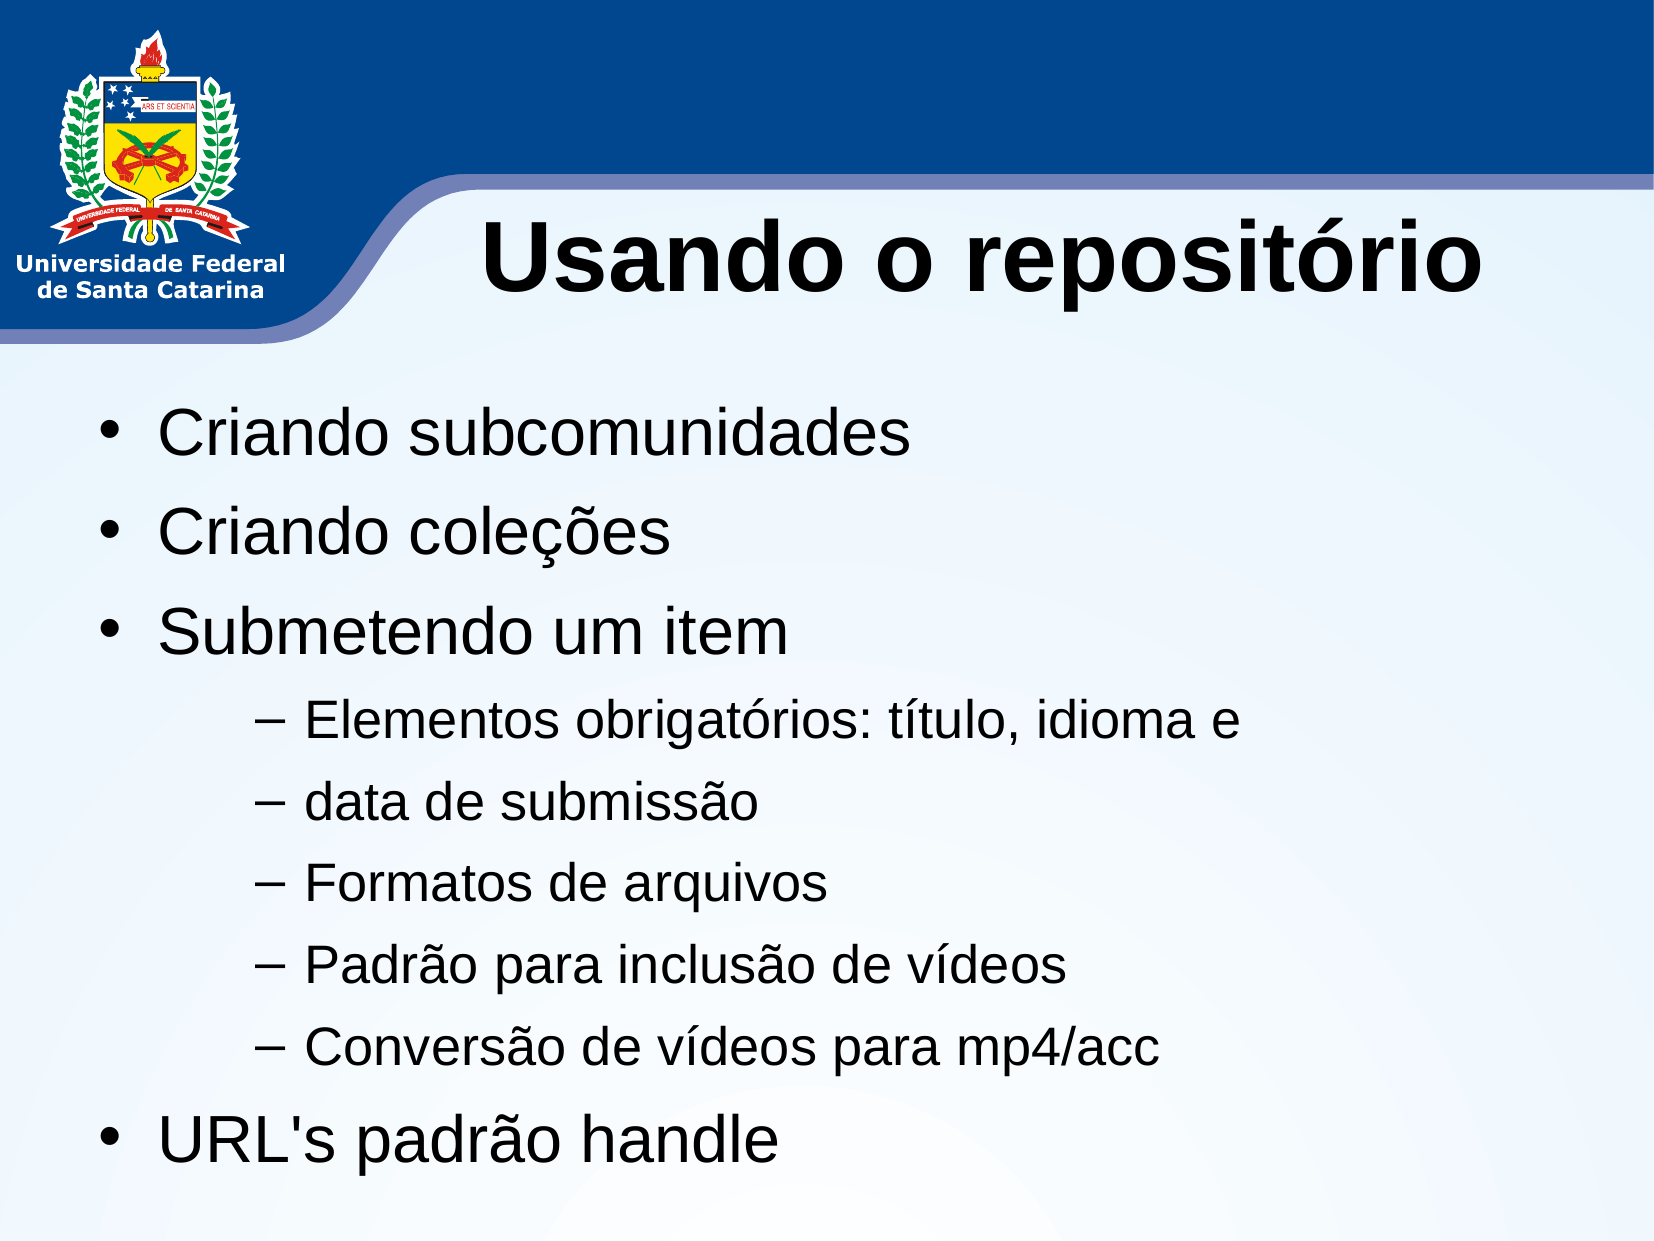

# Usando o repositório
Criando subcomunidades
Criando coleções
Submetendo um item
Elementos obrigatórios: título, idioma e
data de submissão
Formatos de arquivos
Padrão para inclusão de vídeos
Conversão de vídeos para mp4/acc
URL's padrão handle